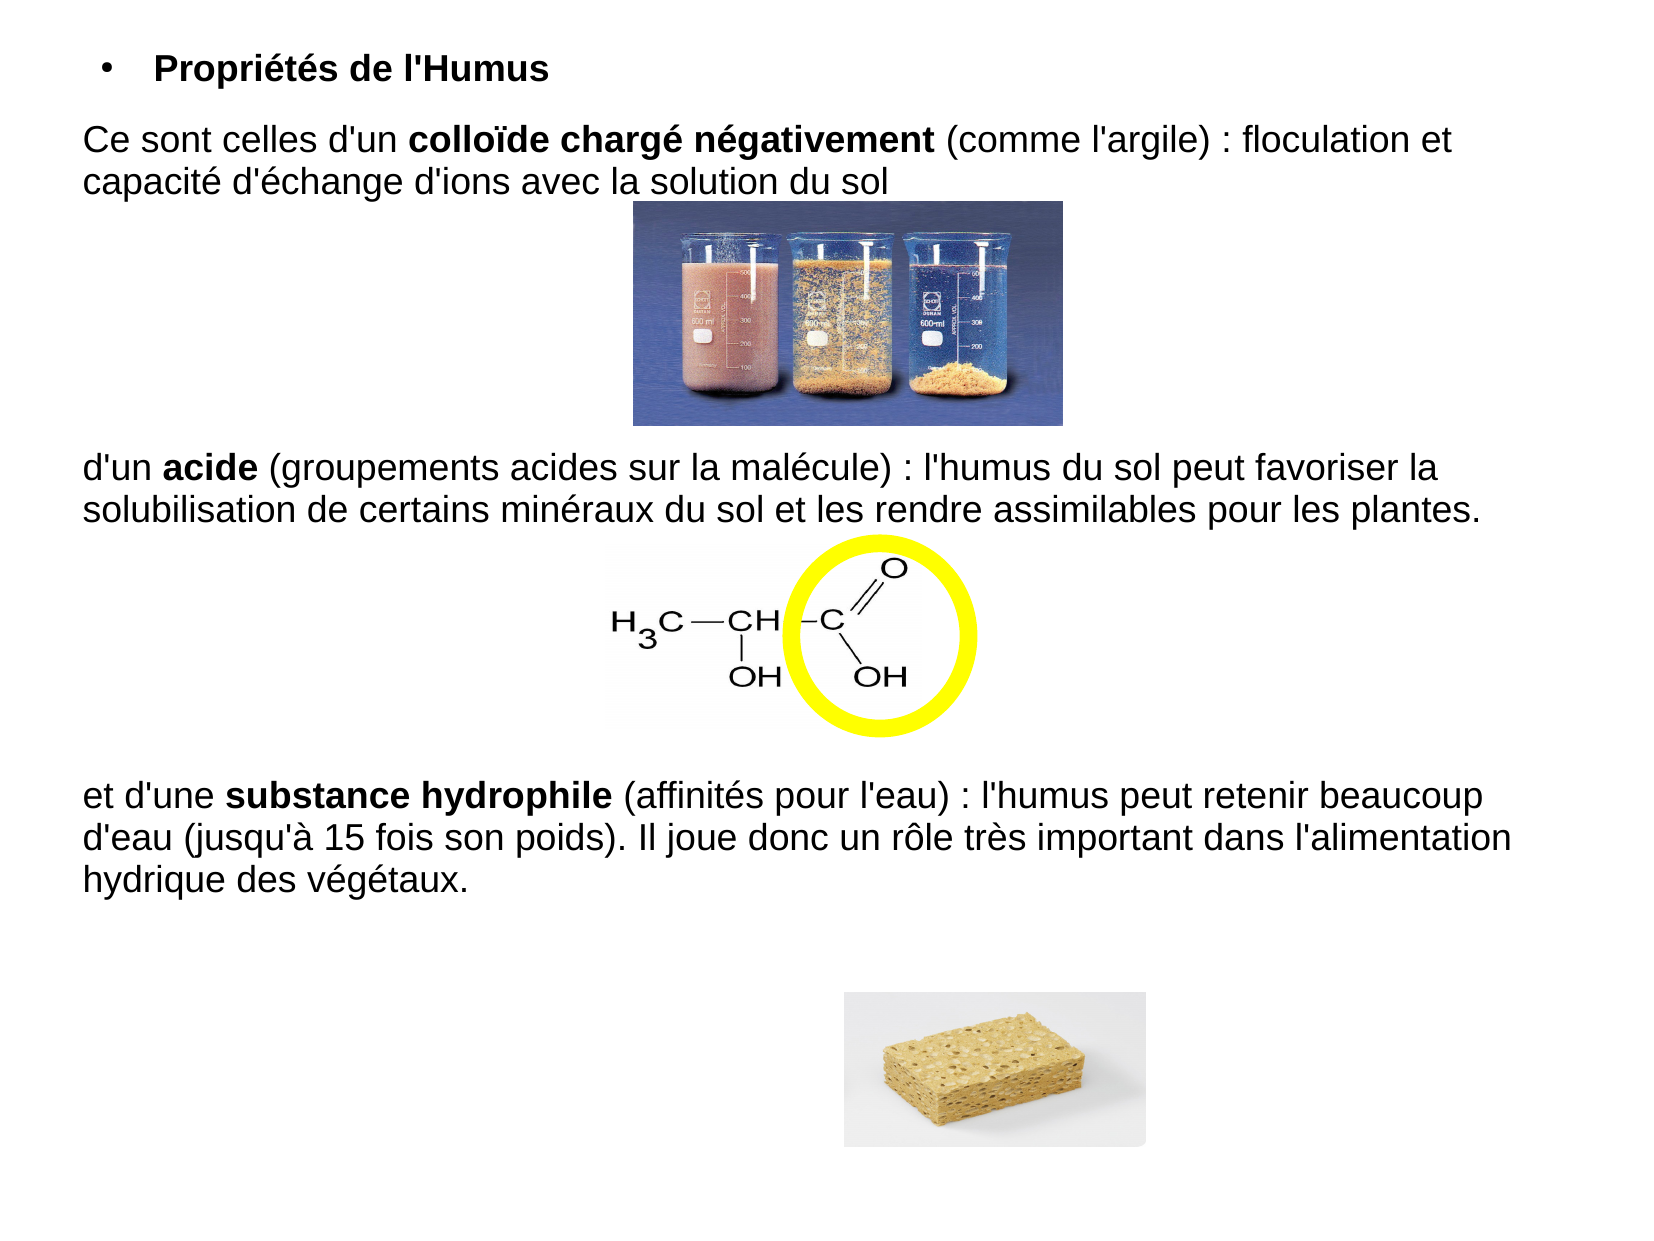

# Propriétés de l'Humus
Ce sont celles d'un colloïde chargé négativement (comme l'argile) : floculation et capacité d'échange d'ions avec la solution du sol
d'un acide (groupements acides sur la malécule) : l'humus du sol peut favoriser la solubilisation de certains minéraux du sol et les rendre assimilables pour les plantes.
et d'une substance hydrophile (affinités pour l'eau) : l'humus peut retenir beaucoup d'eau (jusqu'à 15 fois son poids). Il joue donc un rôle très important dans l'alimentation hydrique des végétaux.